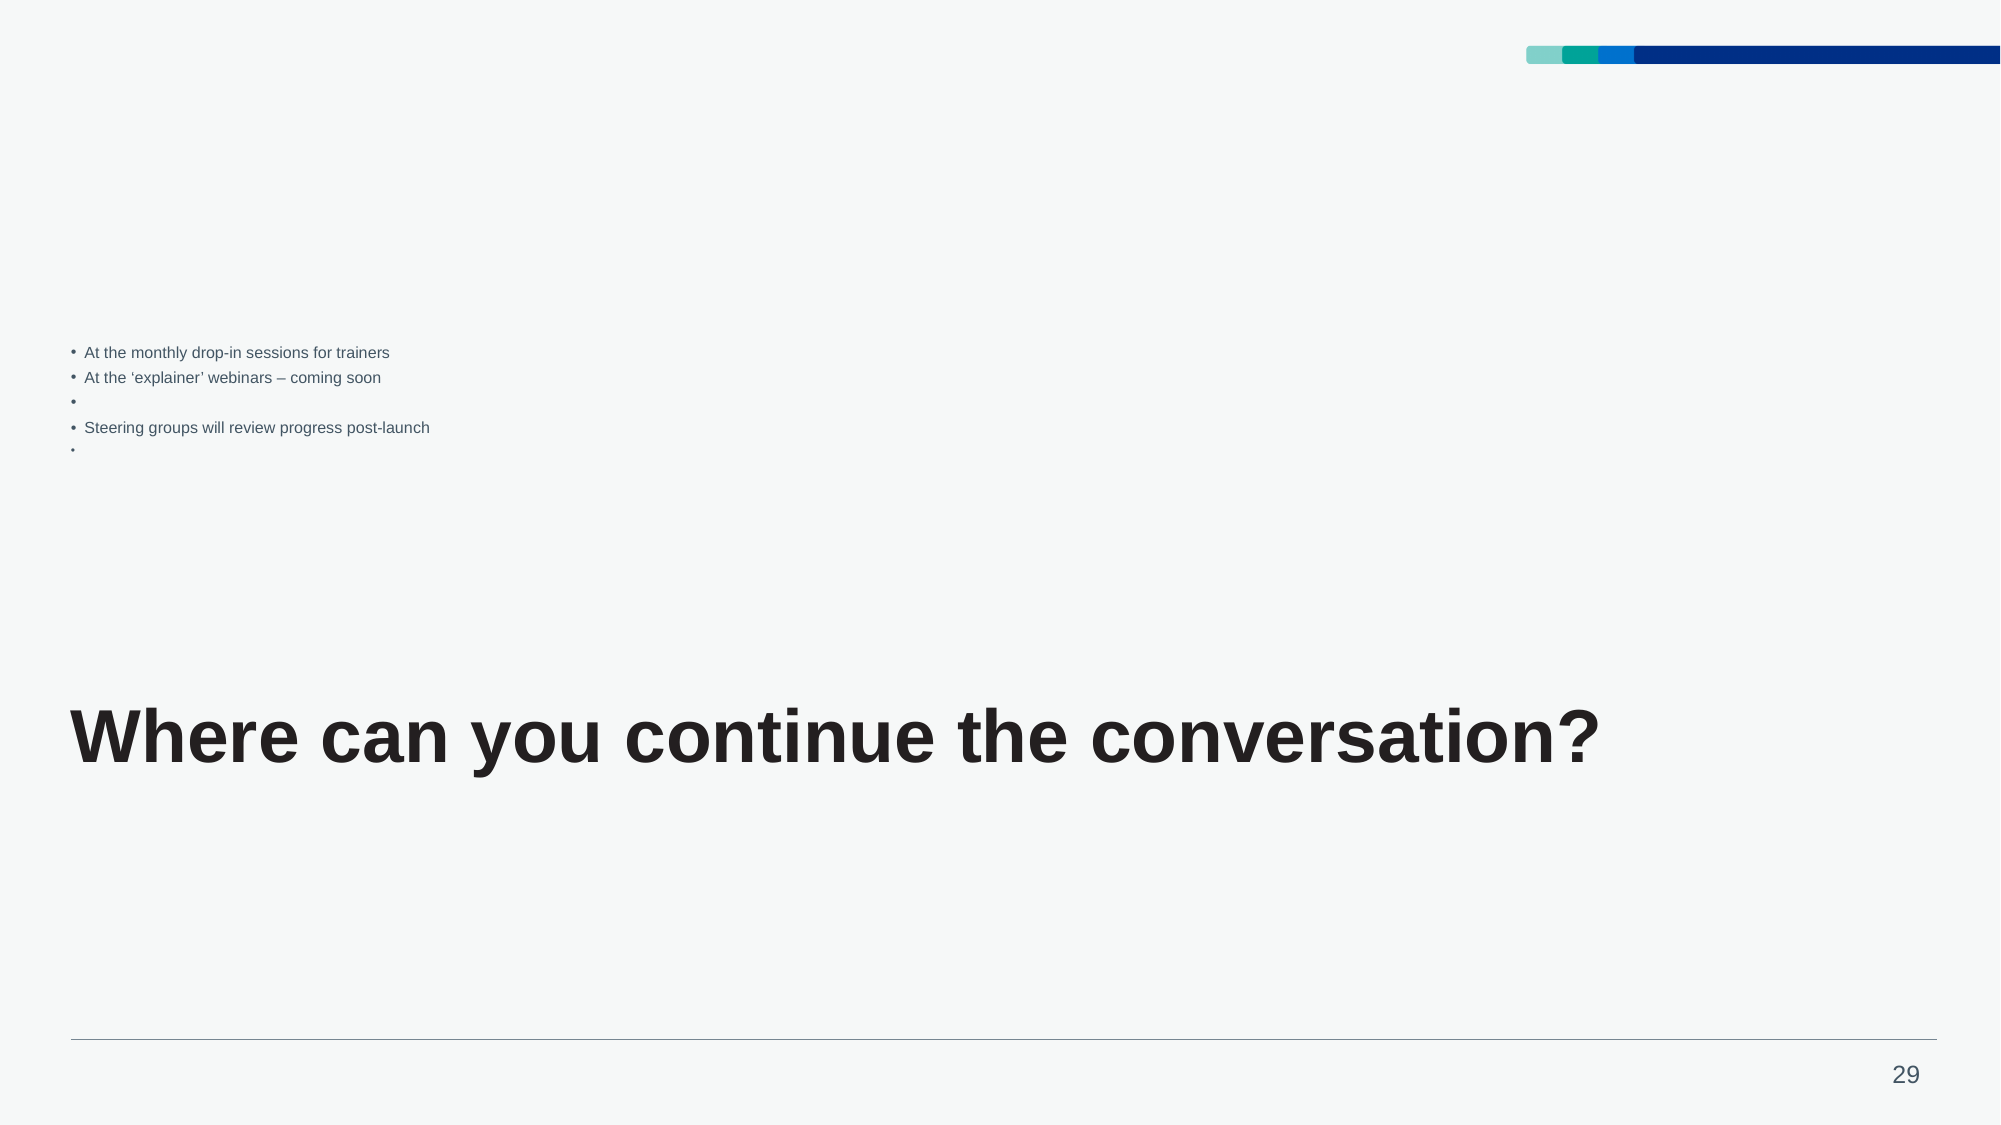

At the monthly drop-in sessions for trainers
At the ‘explainer’ webinars – coming soon
Steering groups will review progress post-launch
# Where can you continue the conversation?